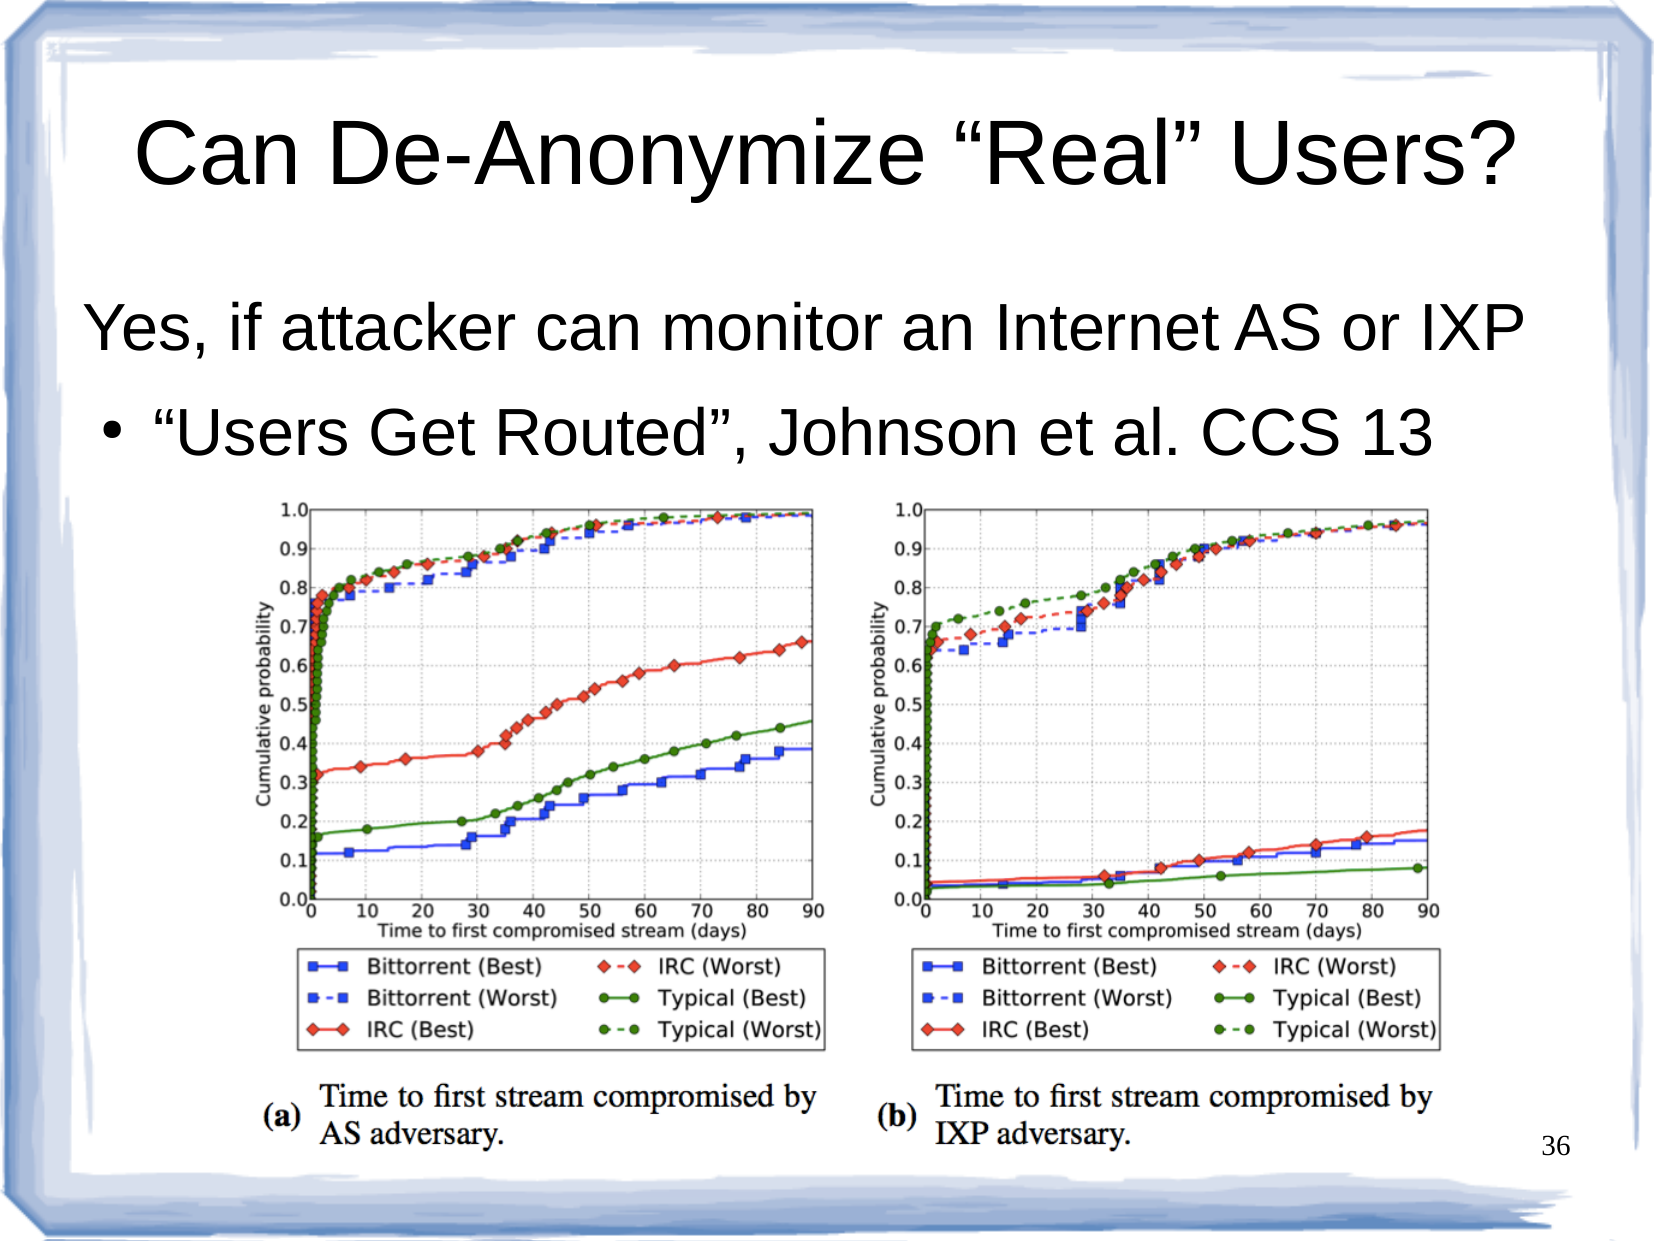

# Can De-Anonymize “Real” Users?
Yes, if attacker can monitor an Internet AS or IXP
“Users Get Routed”, Johnson et al. CCS 13
36